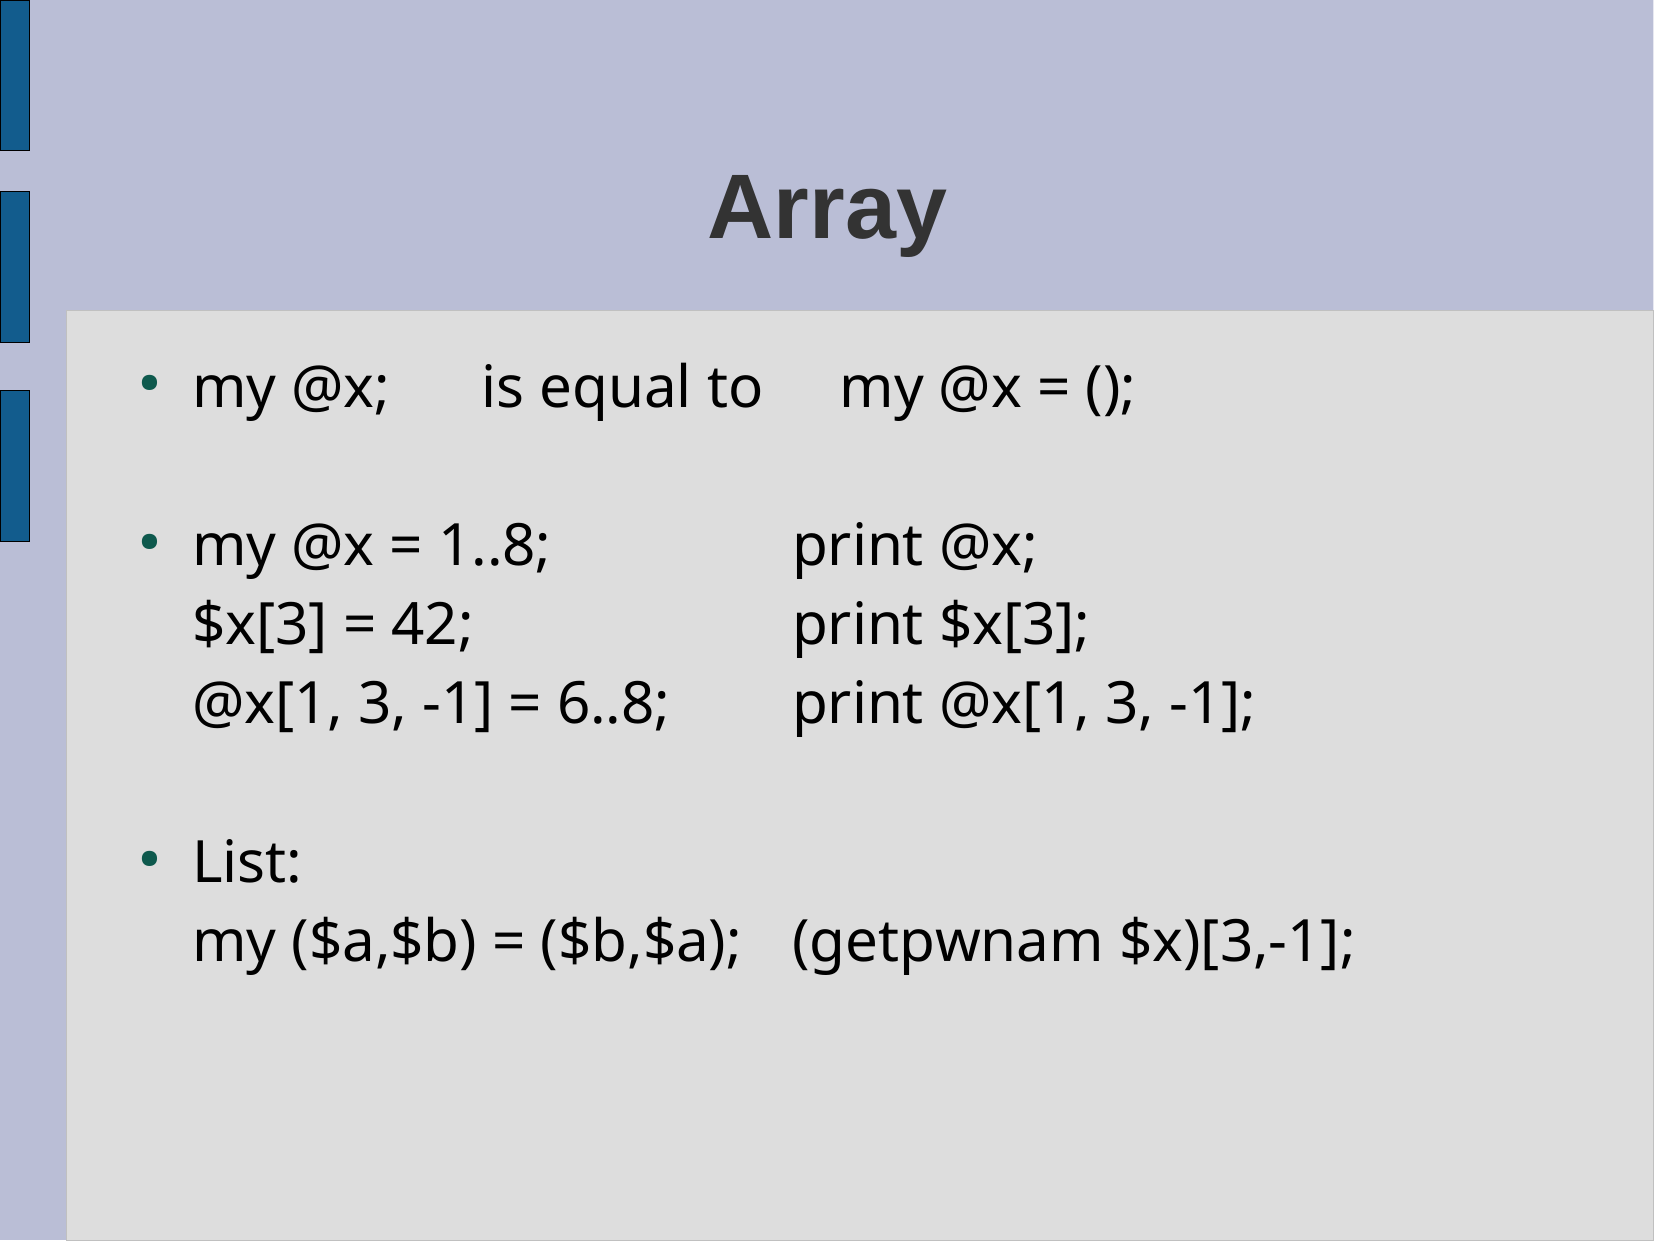

# Array
my @x; is equal to my @x = ();
my @x = 1..8;				print @x;
$x[3] = 42;					print $x[3];
@x[1, 3, -1] = 6..8;		print @x[1, 3, -1];
List:
my ($a,$b) = ($b,$a);	(getpwnam $x)[3,-1];